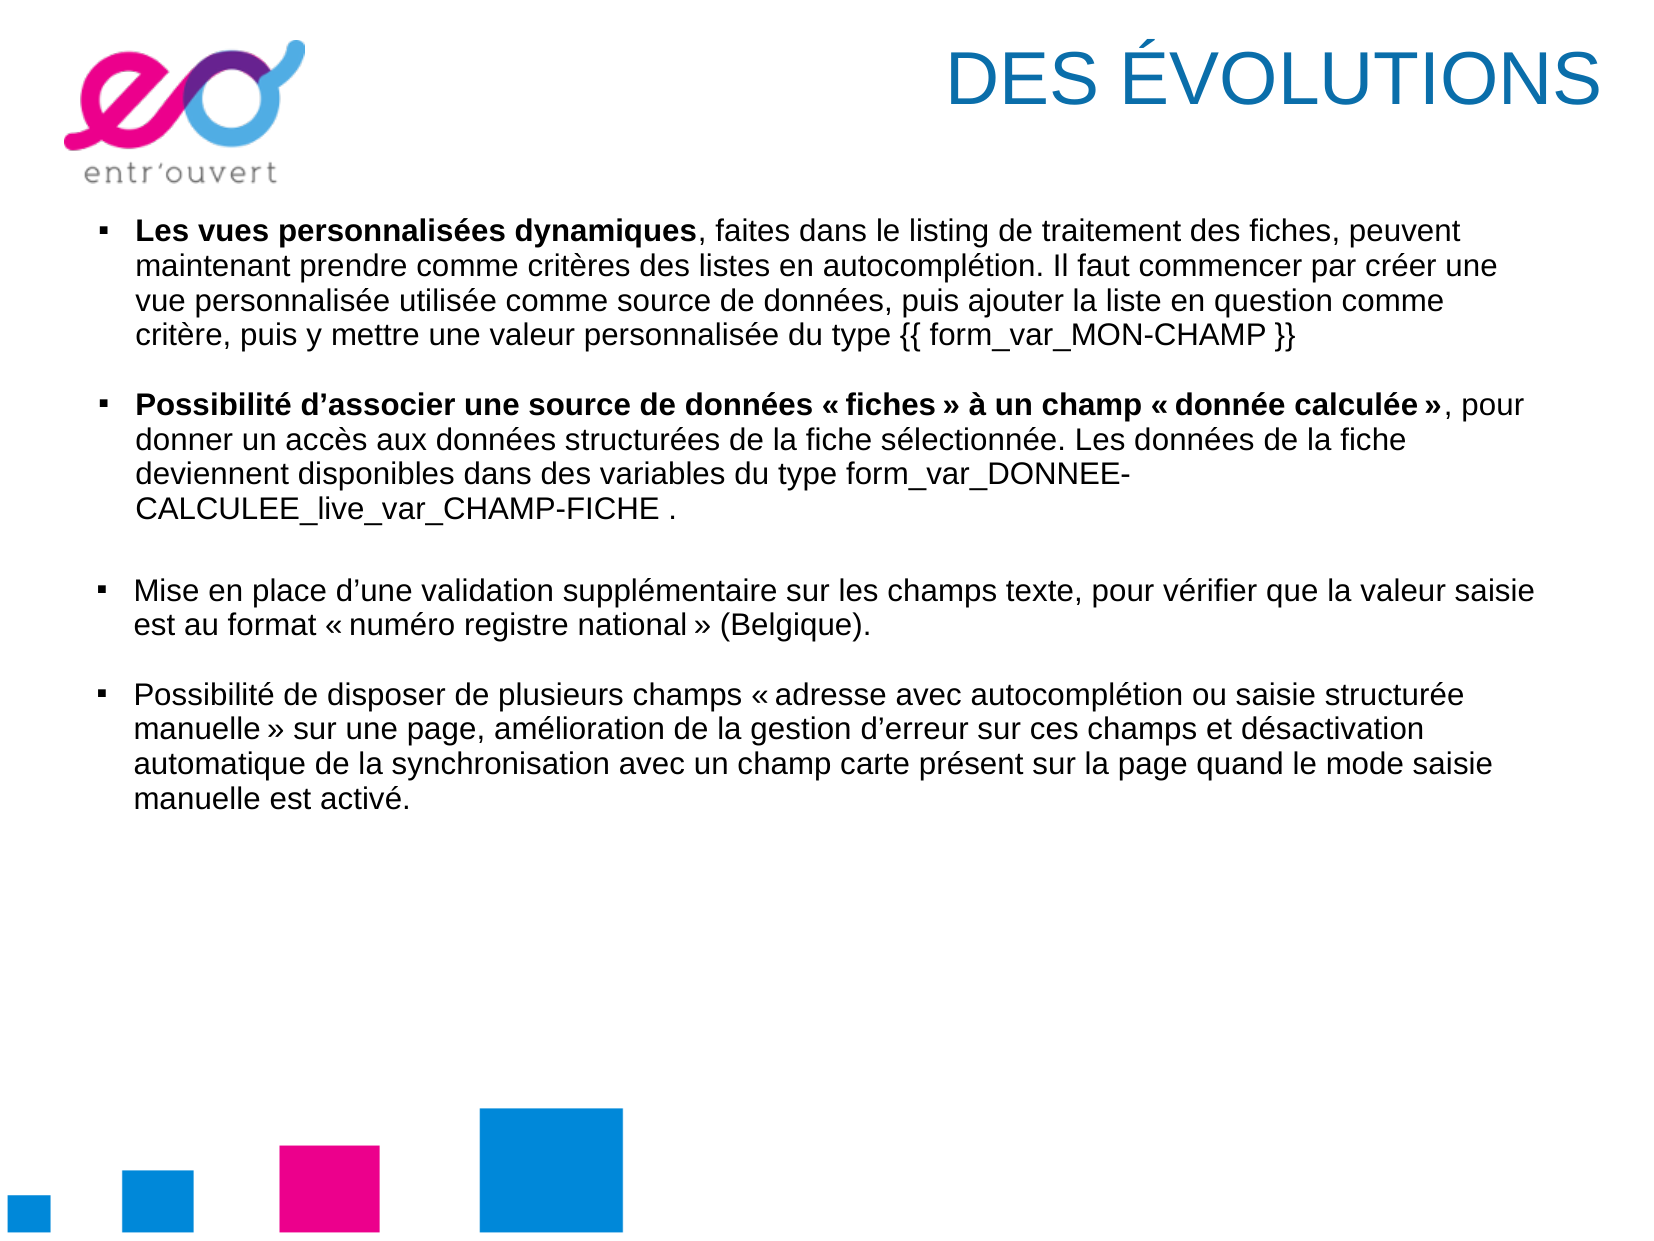

# DES évolutions
Les vues personnalisées dynamiques, faites dans le listing de traitement des fiches, peuvent maintenant prendre comme critères des listes en autocomplétion. Il faut commencer par créer une vue personnalisée utilisée comme source de données, puis ajouter la liste en question comme critère, puis y mettre une valeur personnalisée du type {{ form_var_MON-CHAMP }}
Possibilité d’associer une source de données « fiches » à un champ « donnée calculée », pour donner un accès aux données structurées de la fiche sélectionnée. Les données de la fiche deviennent disponibles dans des variables du type form_var_DONNEE-CALCULEE_live_var_CHAMP-FICHE .
Mise en place d’une validation supplémentaire sur les champs texte, pour vérifier que la valeur saisie est au format « numéro registre national » (Belgique).
Possibilité de disposer de plusieurs champs « adresse avec autocomplétion ou saisie structurée manuelle » sur une page, amélioration de la gestion d’erreur sur ces champs et désactivation automatique de la synchronisation avec un champ carte présent sur la page quand le mode saisie manuelle est activé.